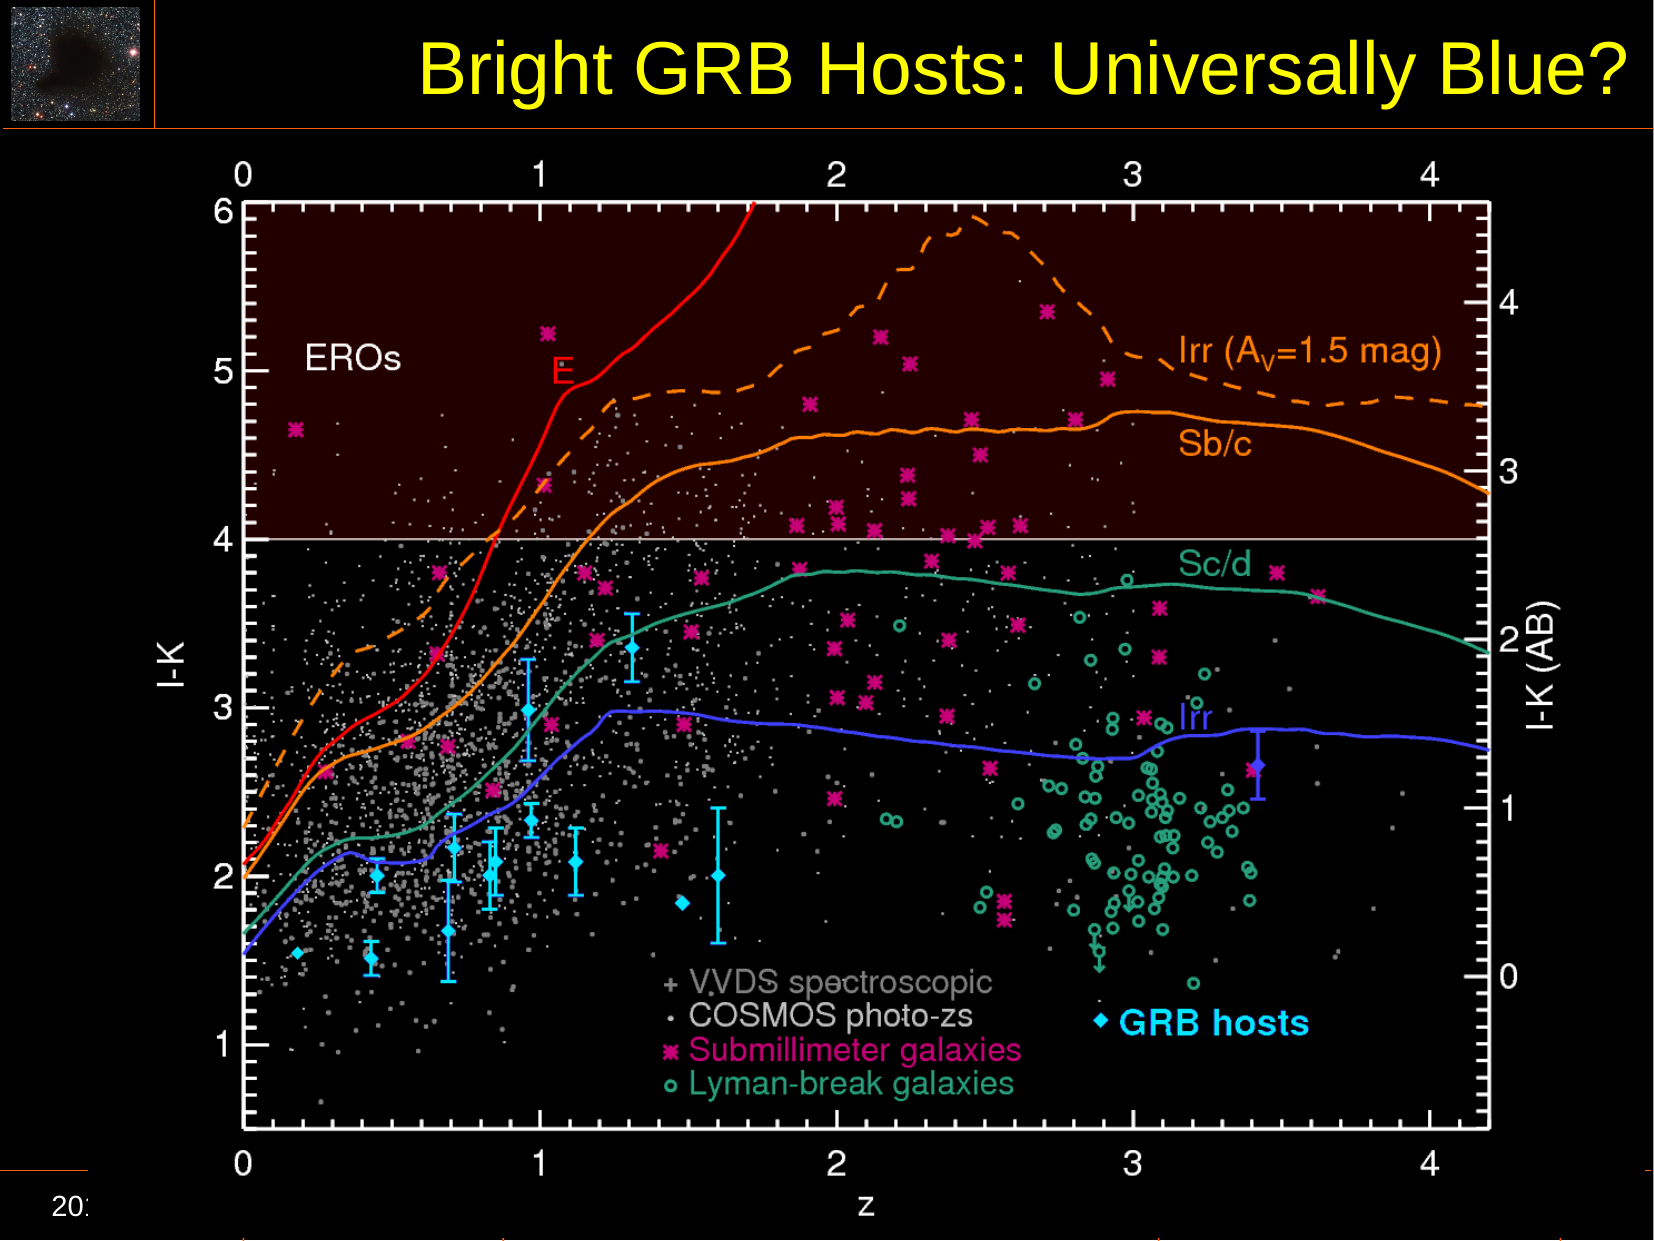

# Bright GRB Hosts: Universally Blue?
2012-03-05
23